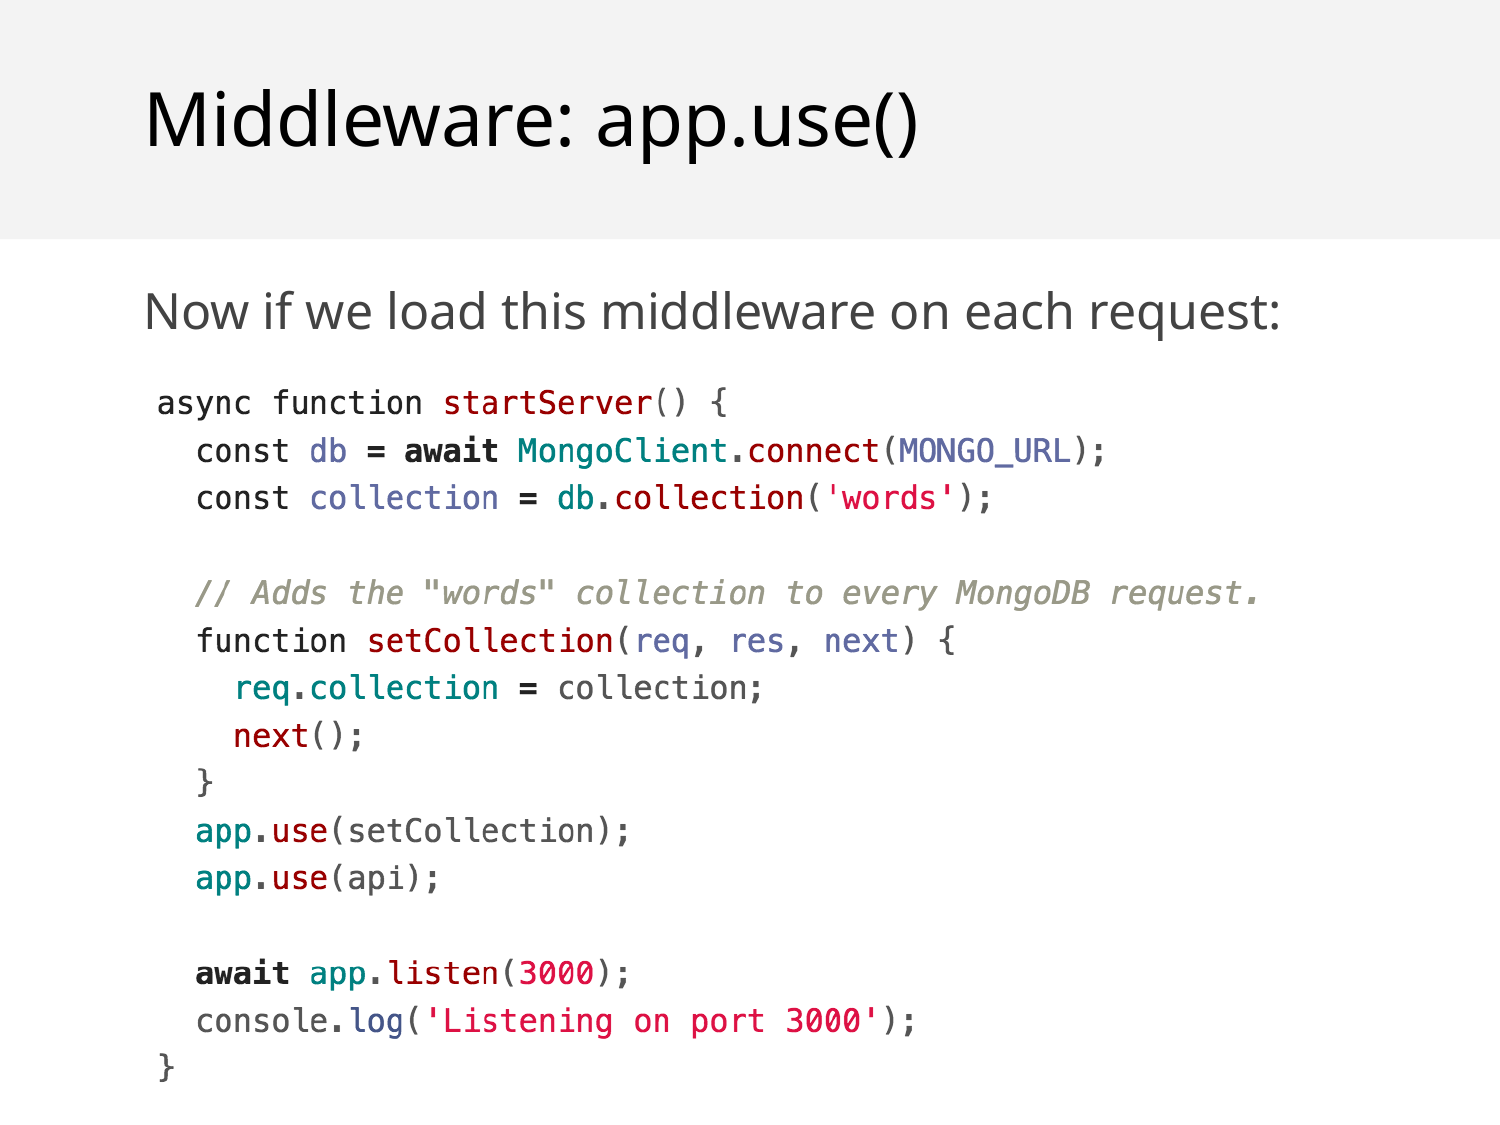

# Middleware: app.use()
Now if we load this middleware on each request: